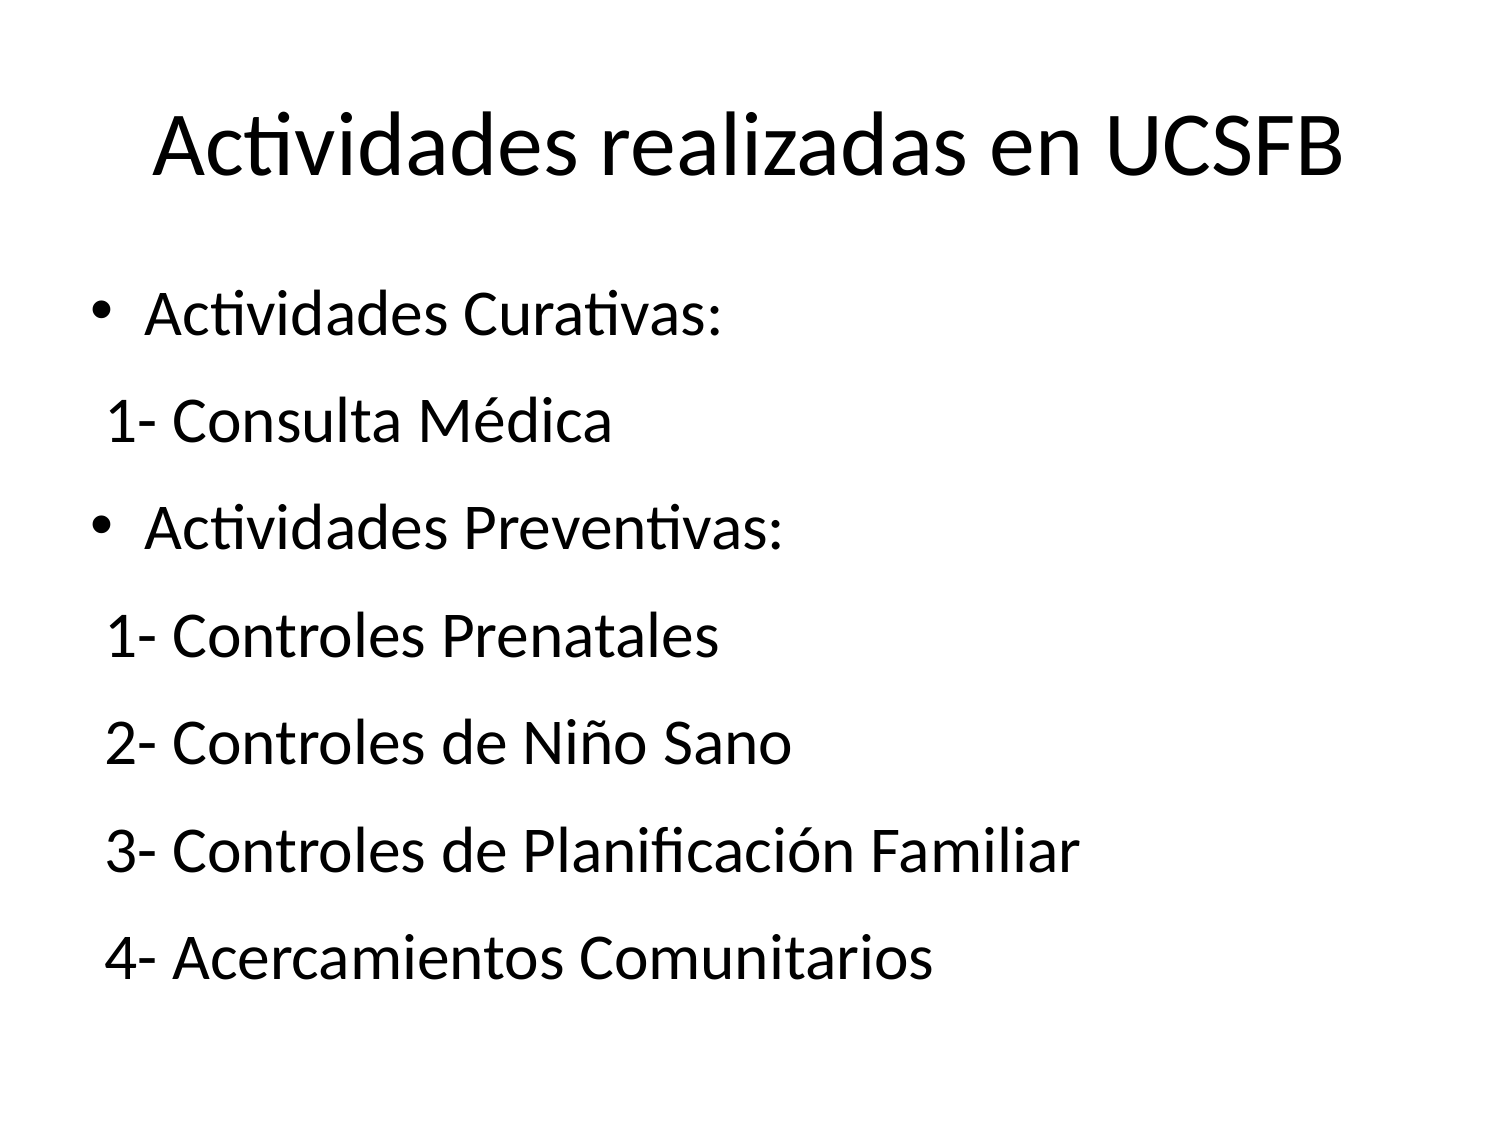

# Actividades realizadas en UCSFB
Actividades Curativas:
 1- Consulta Médica
Actividades Preventivas:
 1- Controles Prenatales
 2- Controles de Niño Sano
 3- Controles de Planificación Familiar
 4- Acercamientos Comunitarios